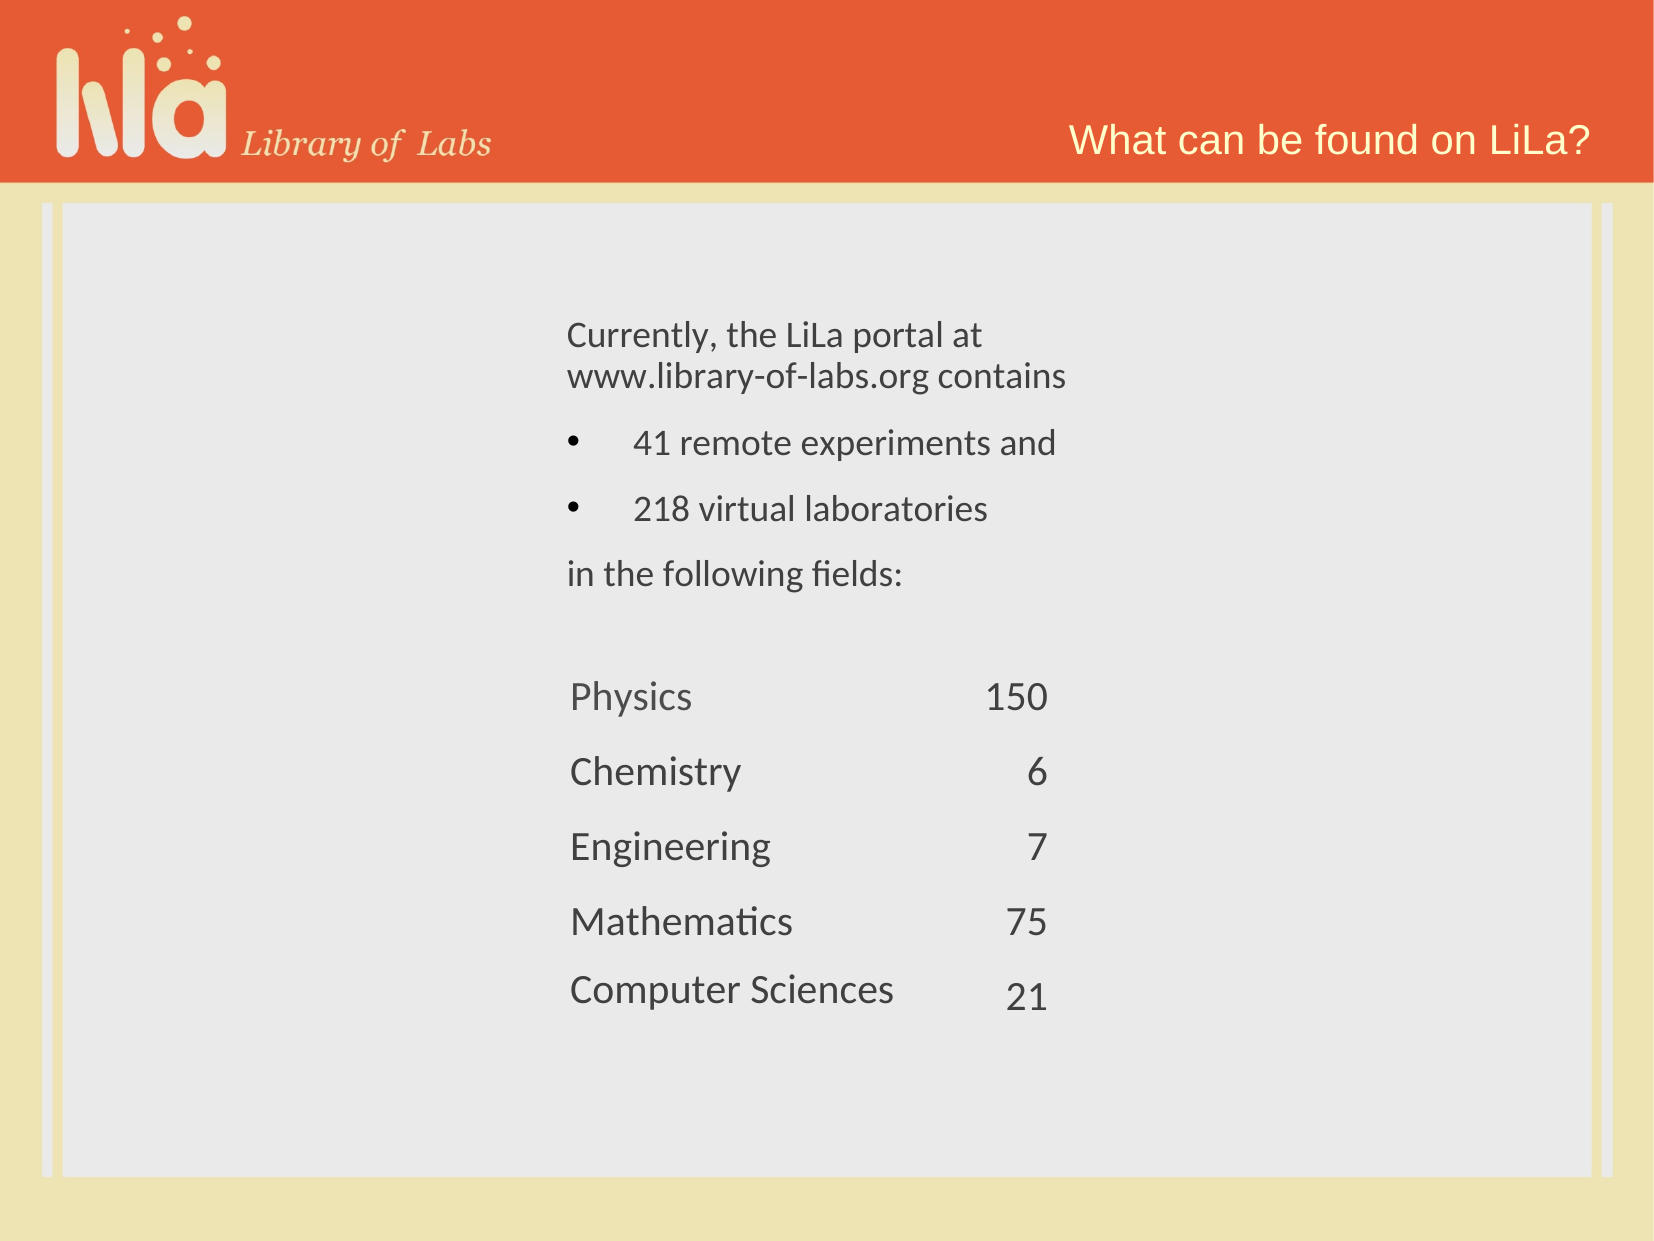

# What can be found on LiLa?
Currently, the LiLa portal at www.library-of-labs.org contains
 	41 remote experiments and
 	218 virtual laboratories
in the following fields:
| Physics | 150 |
| --- | --- |
| Chemistry | 6 |
| Engineering | 7 |
| Mathematics | 75 |
| Computer Sciences | 21 |